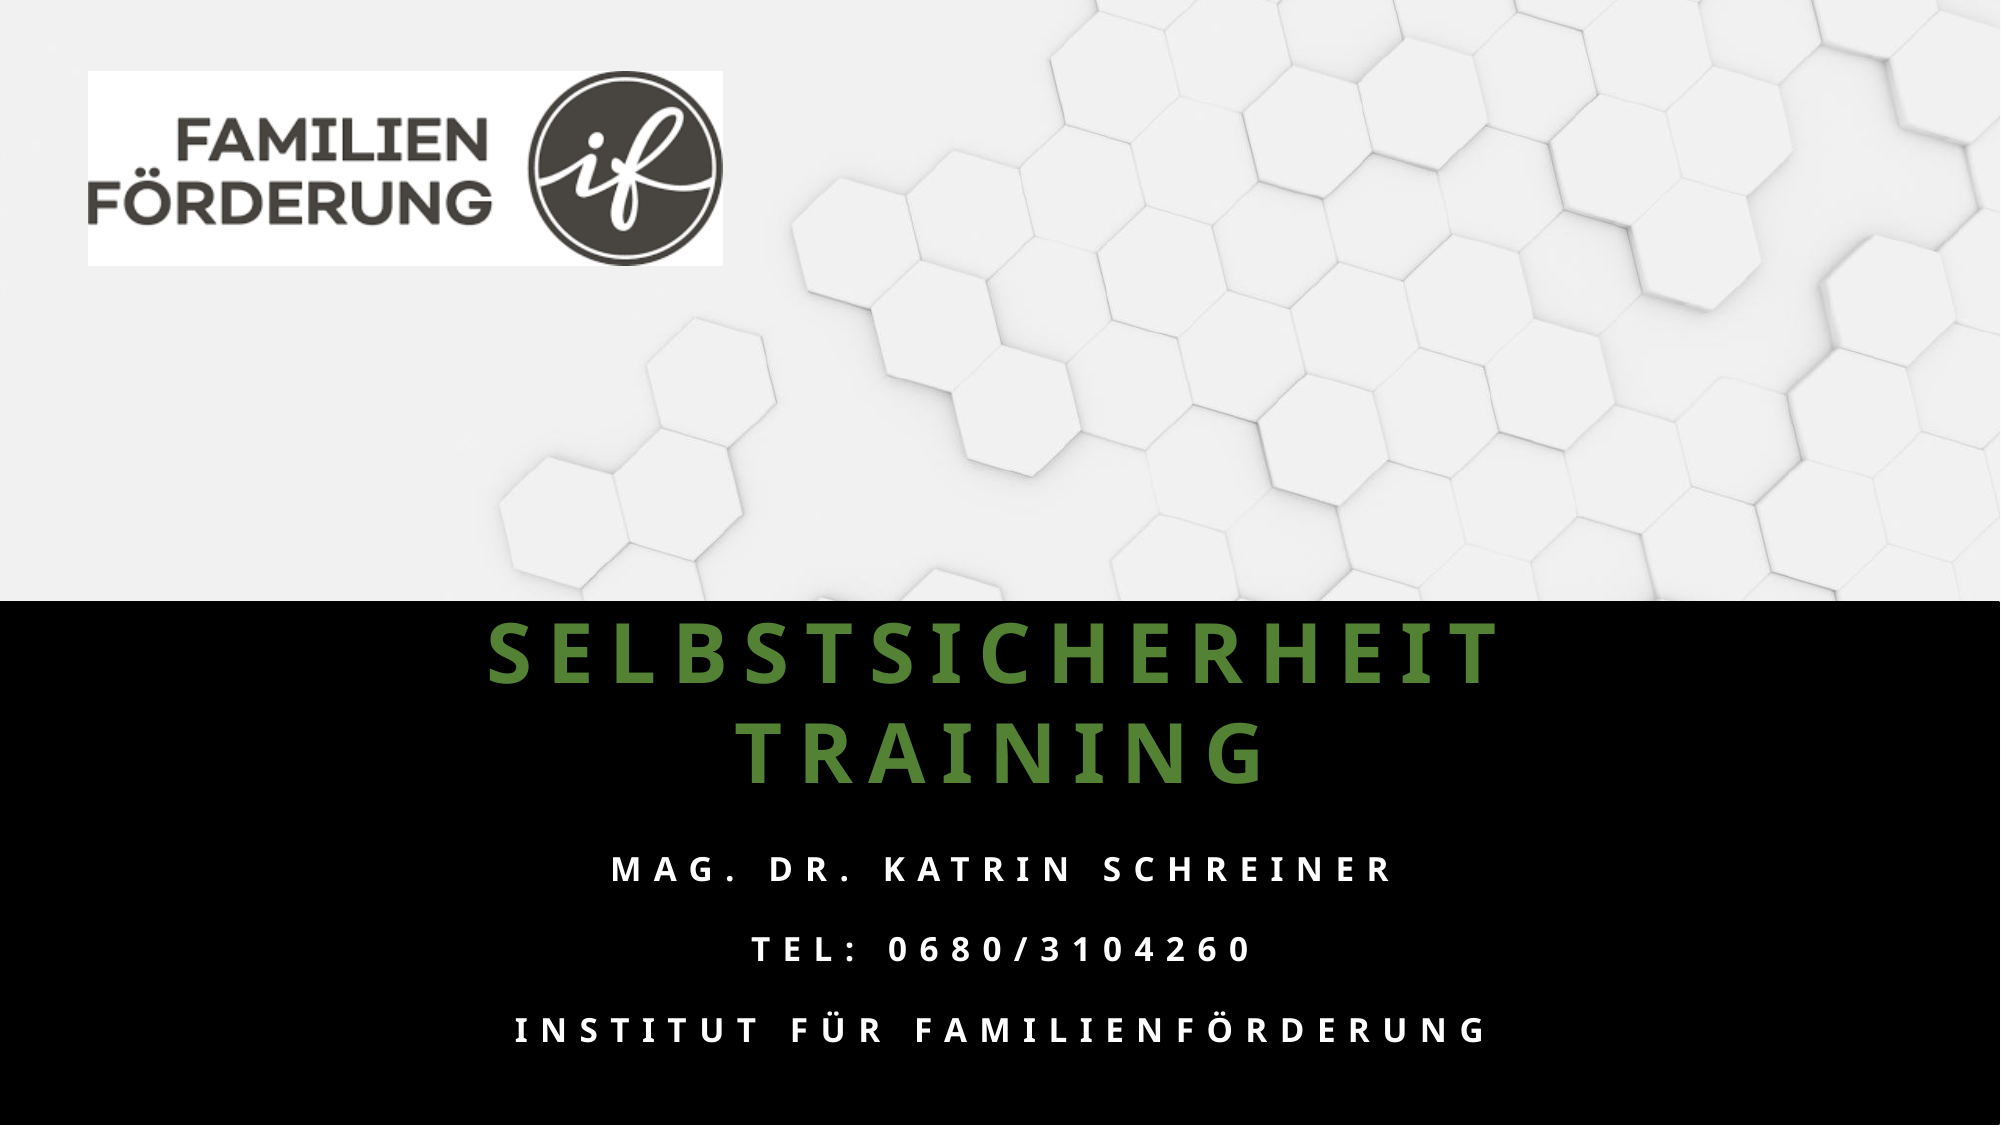

# Selbstsicherheit Training
Mag. Dr. Katrin Schreiner
Tel: 0680/3104260
Institut für familienförderung